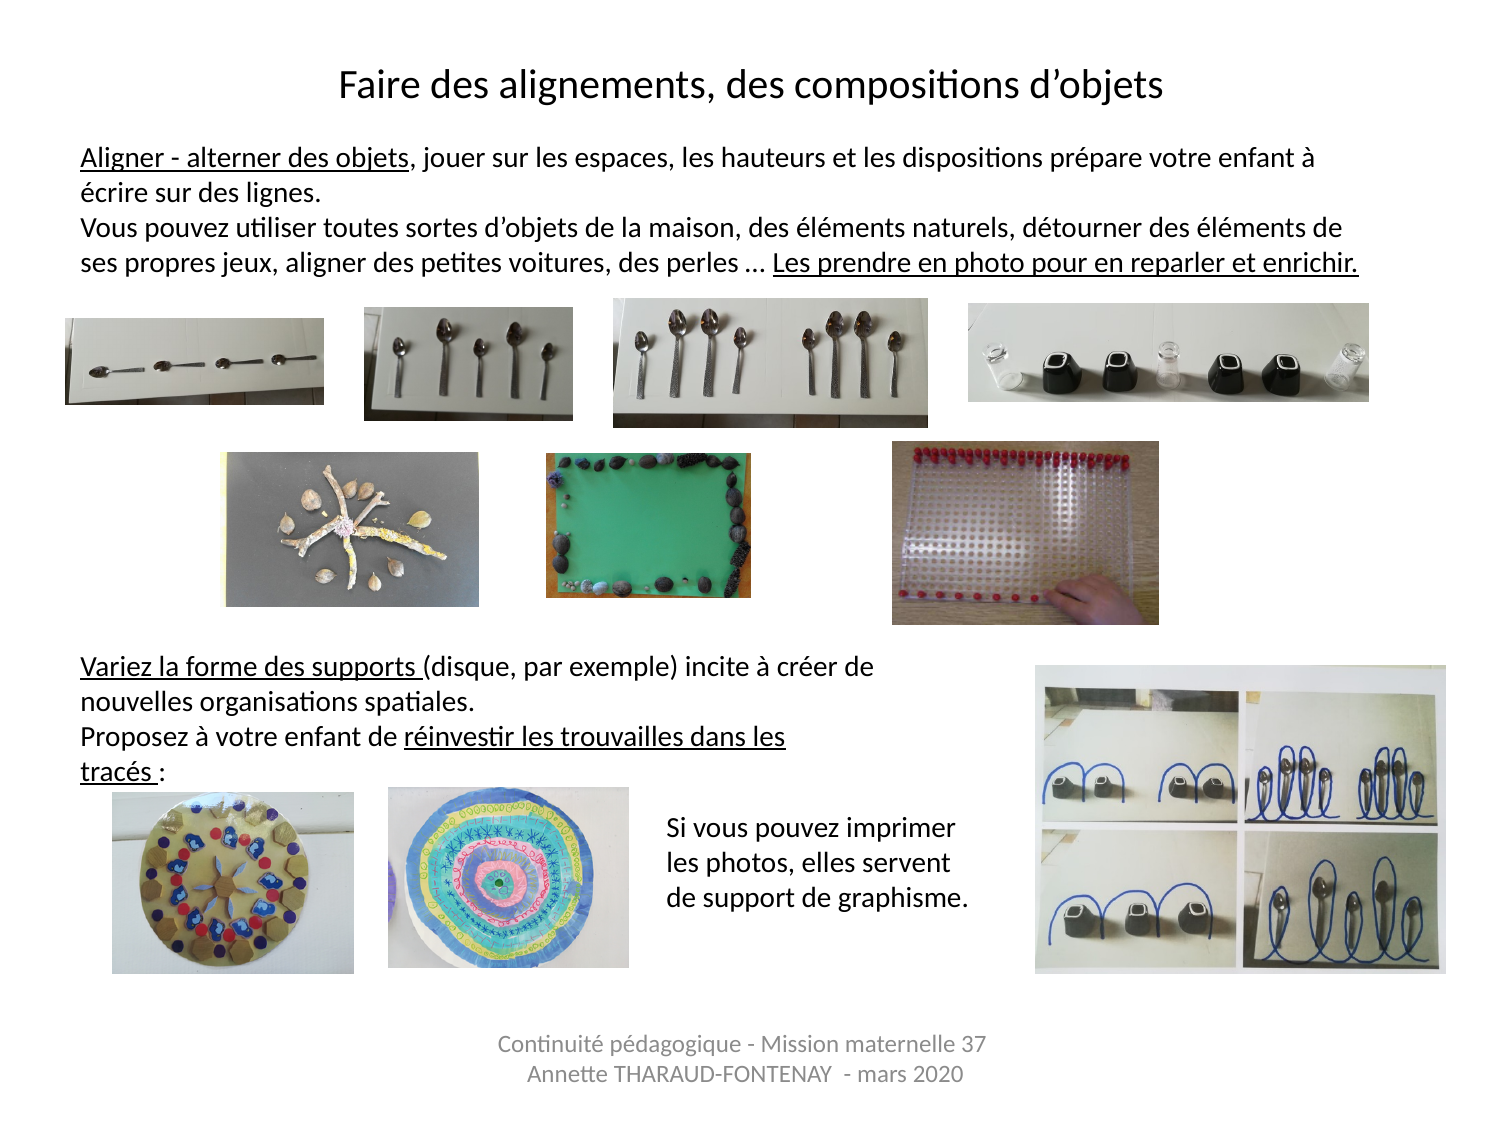

Faire des alignements, des compositions d’objets
Aligner - alterner des objets, jouer sur les espaces, les hauteurs et les dispositions prépare votre enfant à écrire sur des lignes.
Vous pouvez utiliser toutes sortes d’objets de la maison, des éléments naturels, détourner des éléments de ses propres jeux, aligner des petites voitures, des perles … Les prendre en photo pour en reparler et enrichir.
Variez la forme des supports (disque, par exemple) incite à créer de nouvelles organisations spatiales.
Proposez à votre enfant de réinvestir les trouvailles dans les tracés :
Si vous pouvez imprimer les photos, elles servent de support de graphisme.
Continuité pédagogique - Mission maternelle 37
Annette THARAUD-FONTENAY - mars 2020